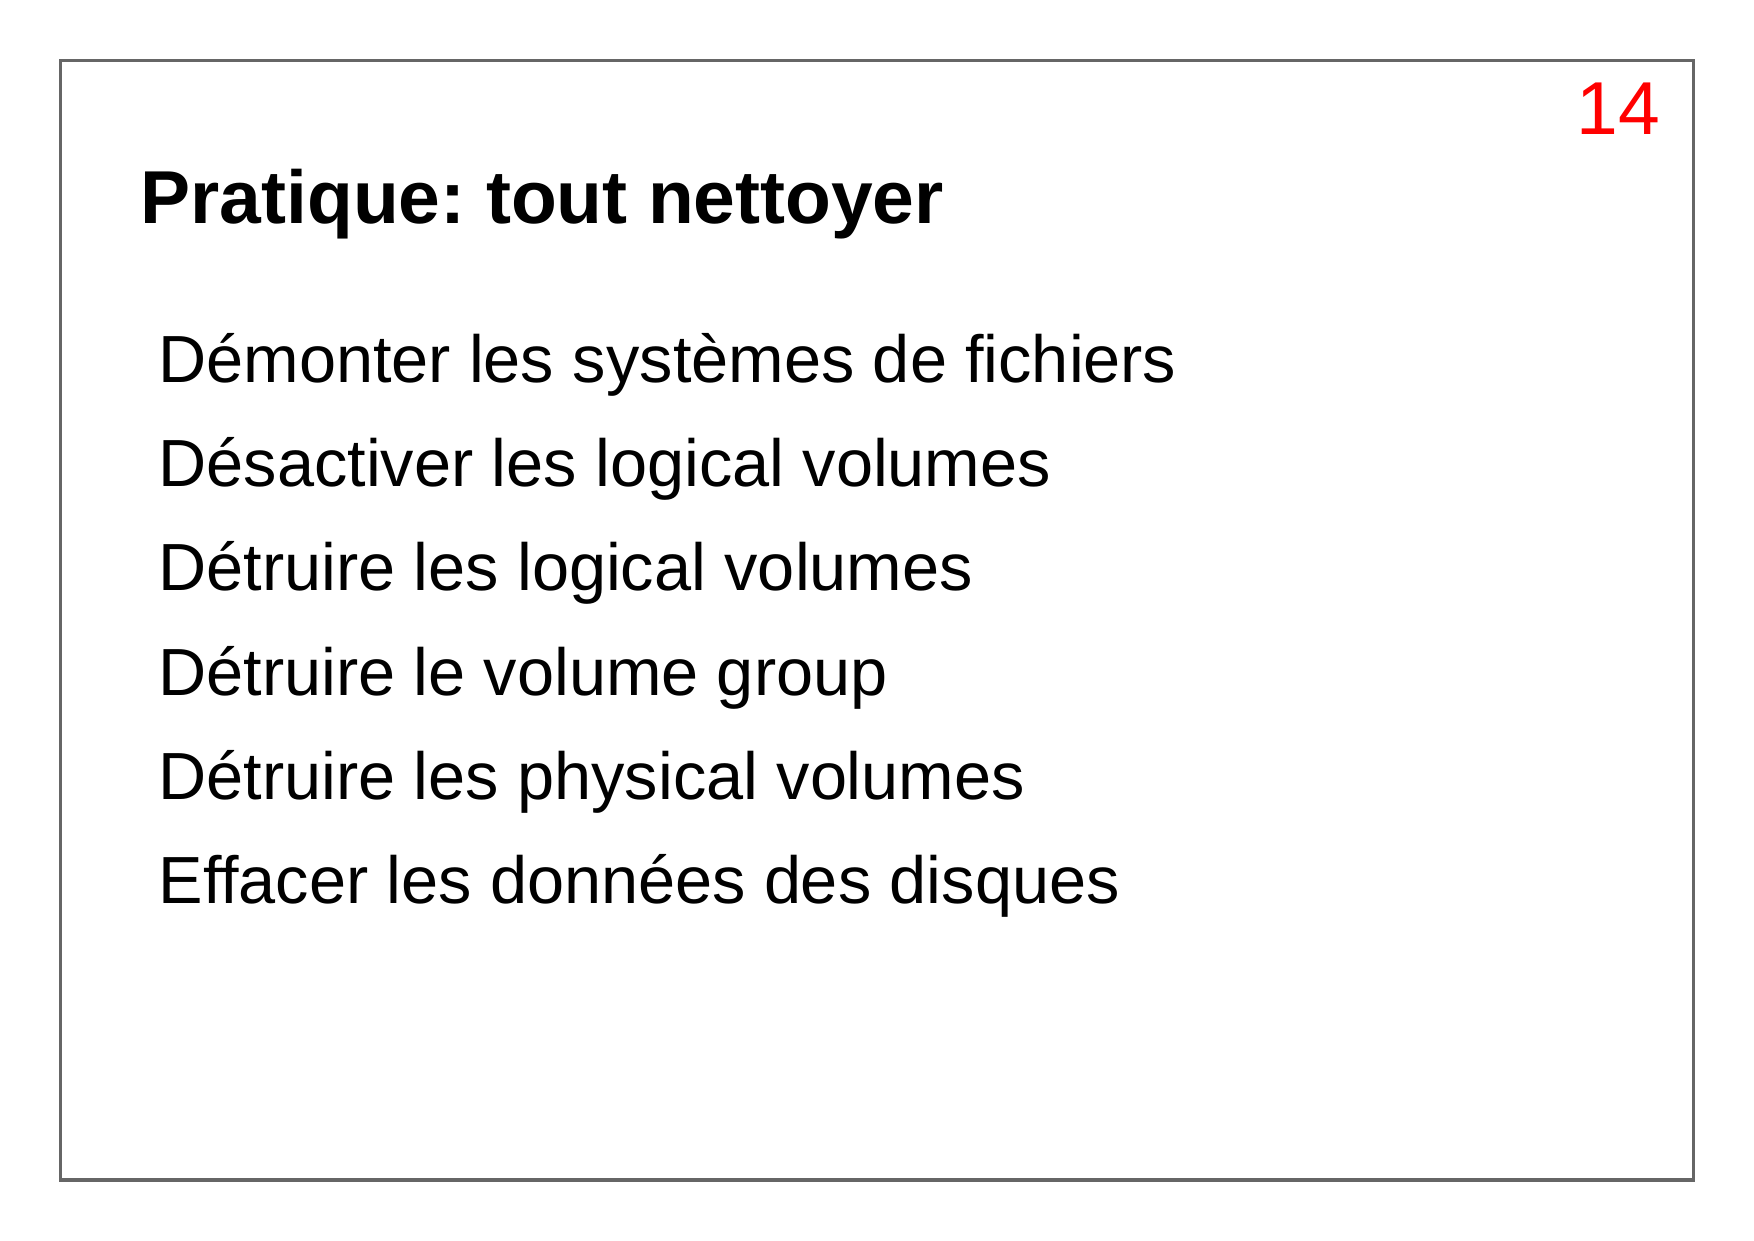

# Pratique: tout nettoyer
Démonter les systèmes de fichiers
Désactiver les logical volumes
Détruire les logical volumes
Détruire le volume group
Détruire les physical volumes
Effacer les données des disques